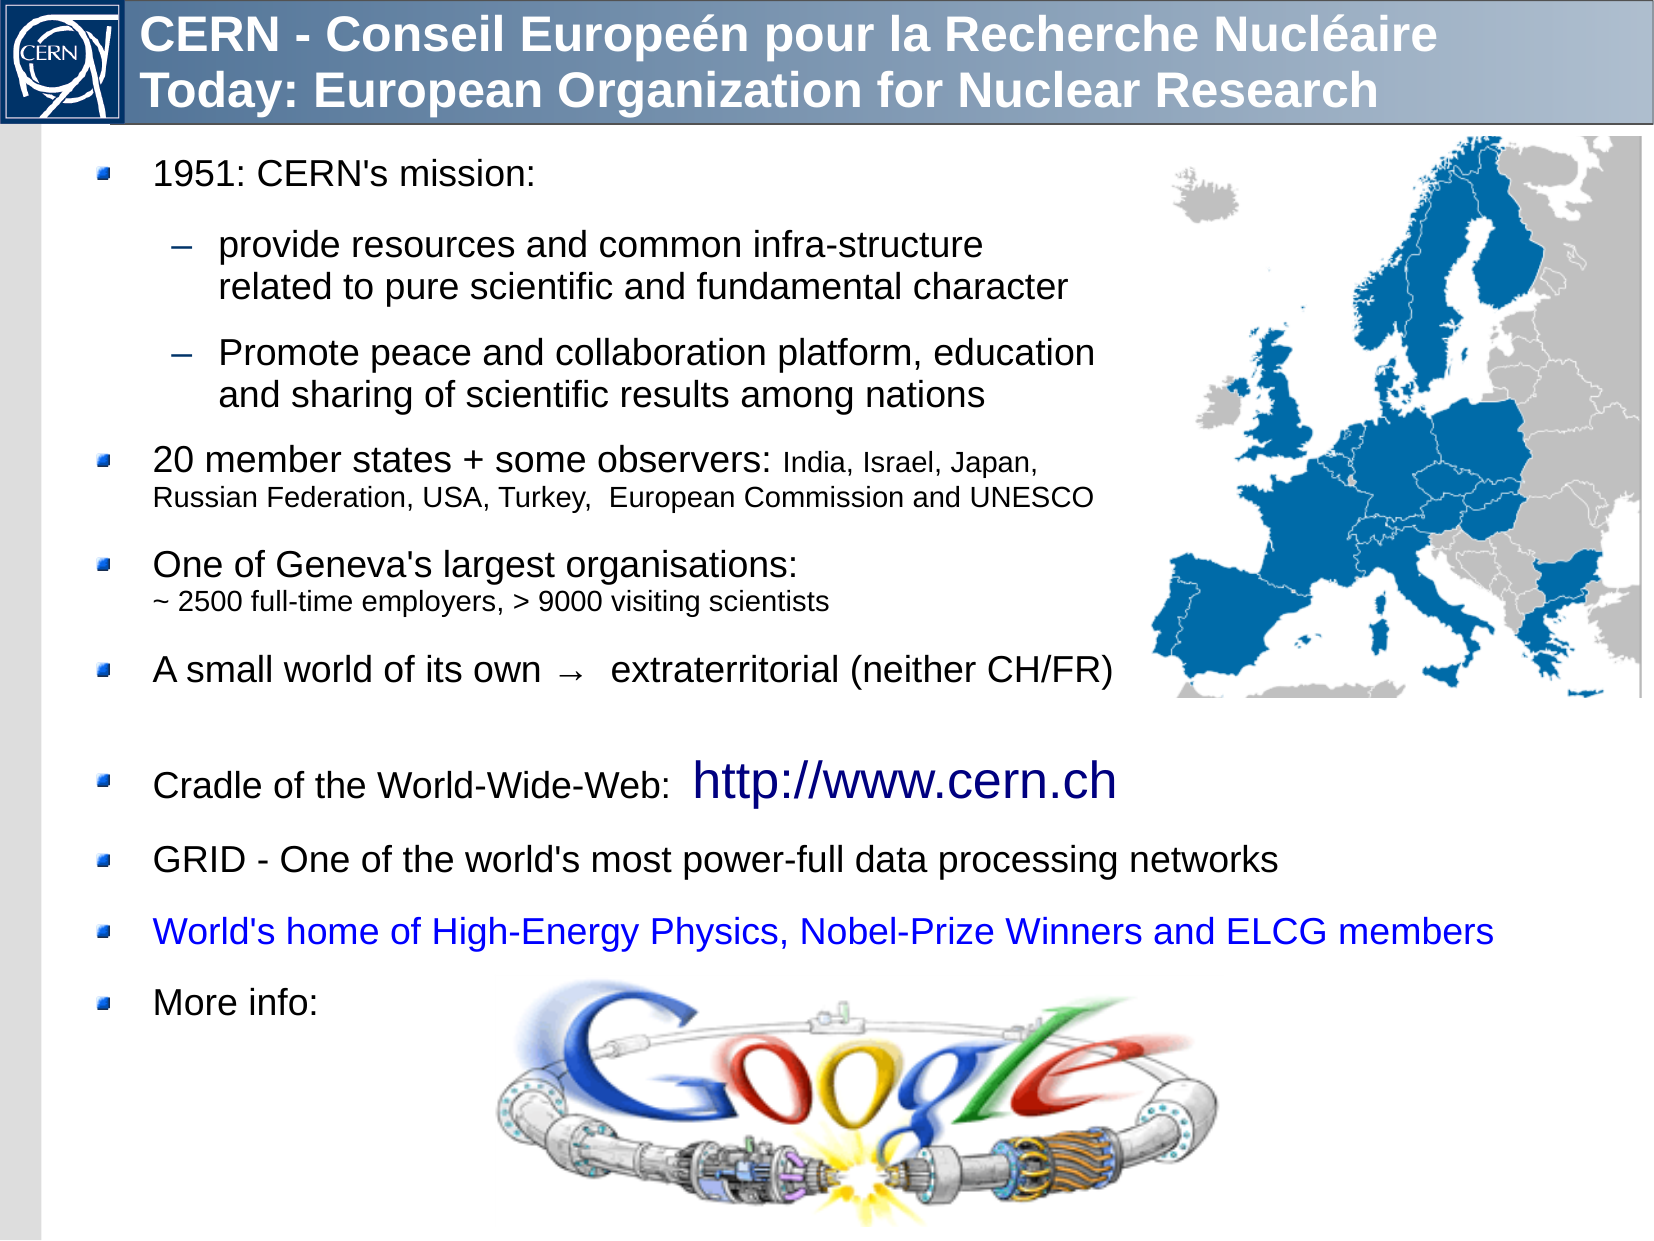

# CERN - Conseil Europeén pour la Recherche Nucléaire Today: European Organization for Nuclear Research
1951: CERN's mission:
provide resources and common infra-structure 								related to pure scientific and fundamental character
Promote peace and collaboration platform, education 			 			and sharing of scientific results among nations
20 member states + some observers: India, Israel, Japan, 			 			Russian Federation, USA, Turkey, European Commission and UNESCO
One of Geneva's largest organisations:					 					 ~ 2500 full-time employers, > 9000 visiting scientists
A small world of its own → extraterritorial (neither CH/FR)
Cradle of the World-Wide-Web: http://www.cern.ch
GRID - One of the world's most power-full data processing networks
World's home of High-Energy Physics, Nobel-Prize Winners and ELCG members
More info: